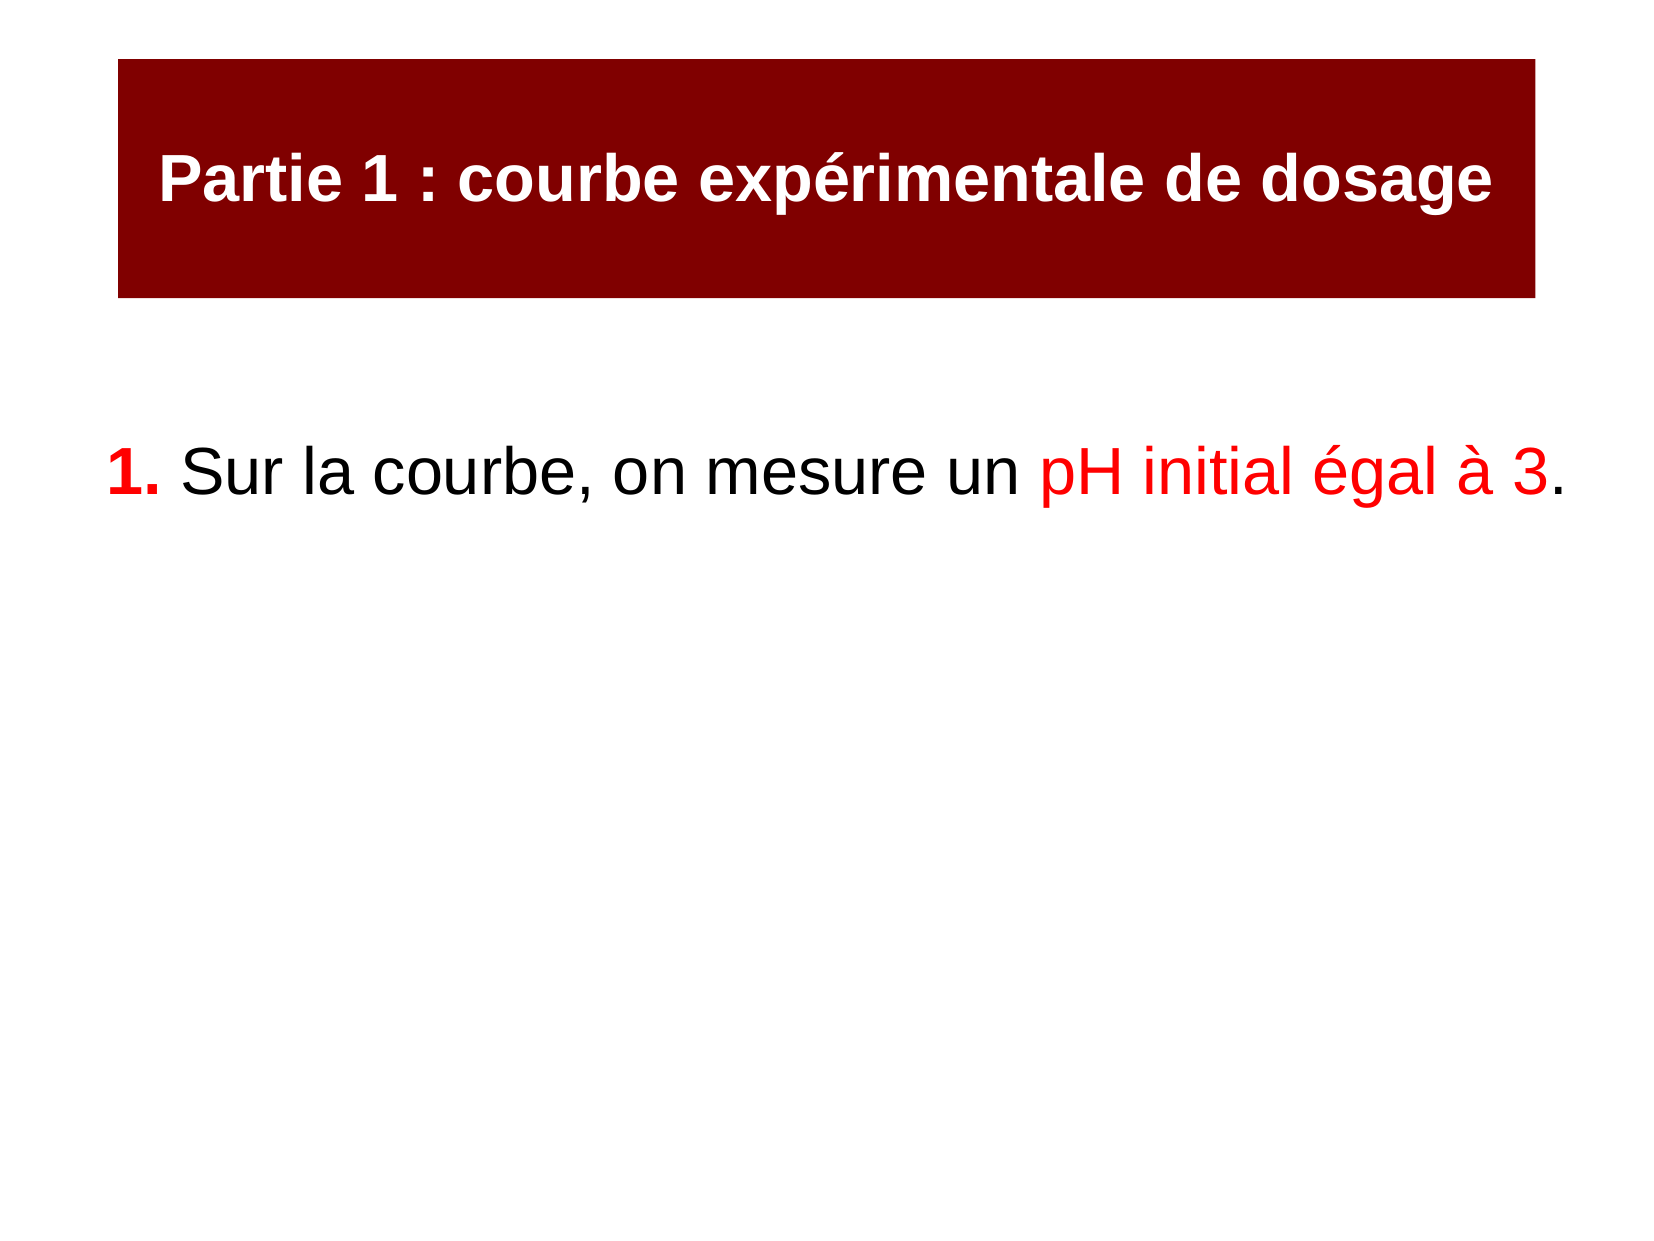

Partie 1 : courbe expérimentale de dosage
# 1. Sur la courbe, on mesure un pH initial égal à 3.